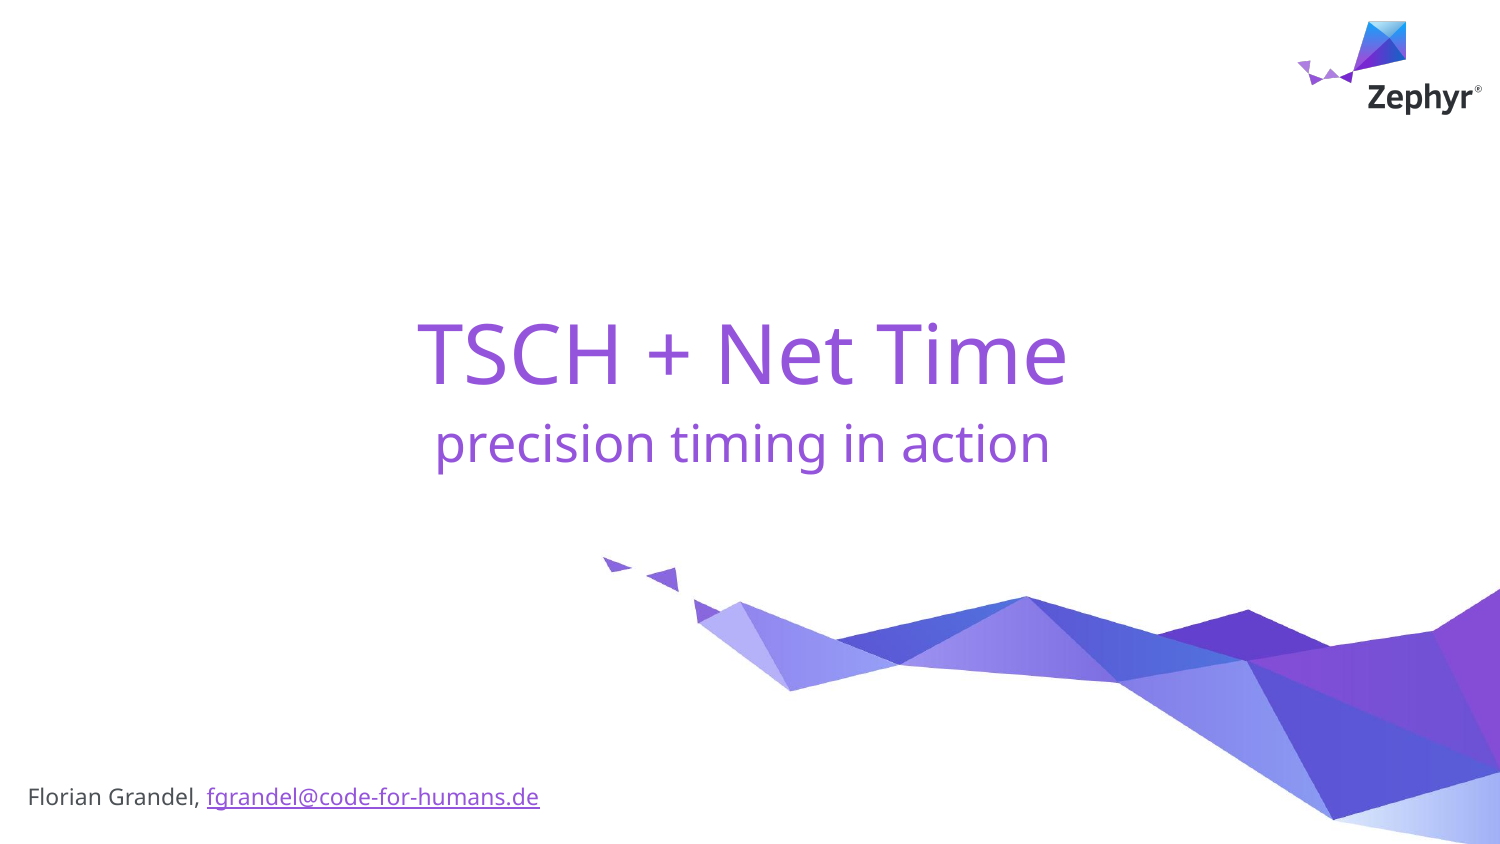

# TSCH + Net Time precision timing in action
Florian Grandel, fgrandel@code-for-humans.de